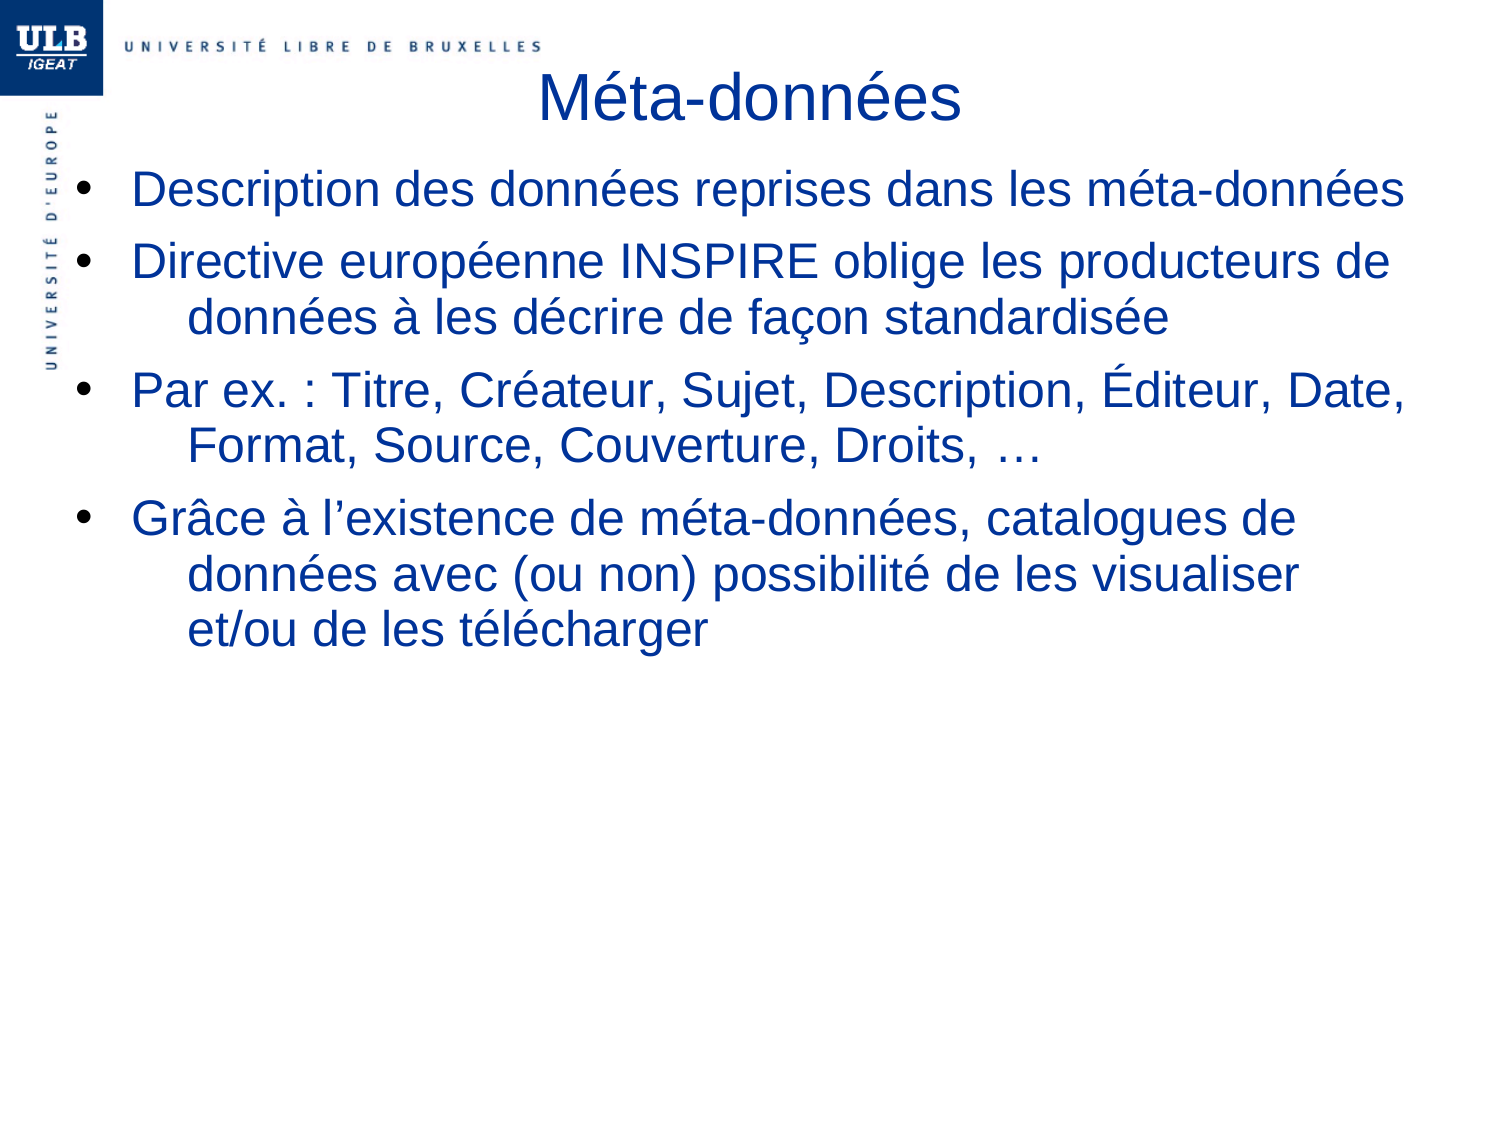

# Méta-données
Description des données reprises dans les méta-données
Directive européenne INSPIRE oblige les producteurs de données à les décrire de façon standardisée
Par ex. : Titre, Créateur, Sujet, Description, Éditeur, Date, Format, Source, Couverture, Droits, …
Grâce à l’existence de méta-données, catalogues de données avec (ou non) possibilité de les visualiser et/ou de les télécharger